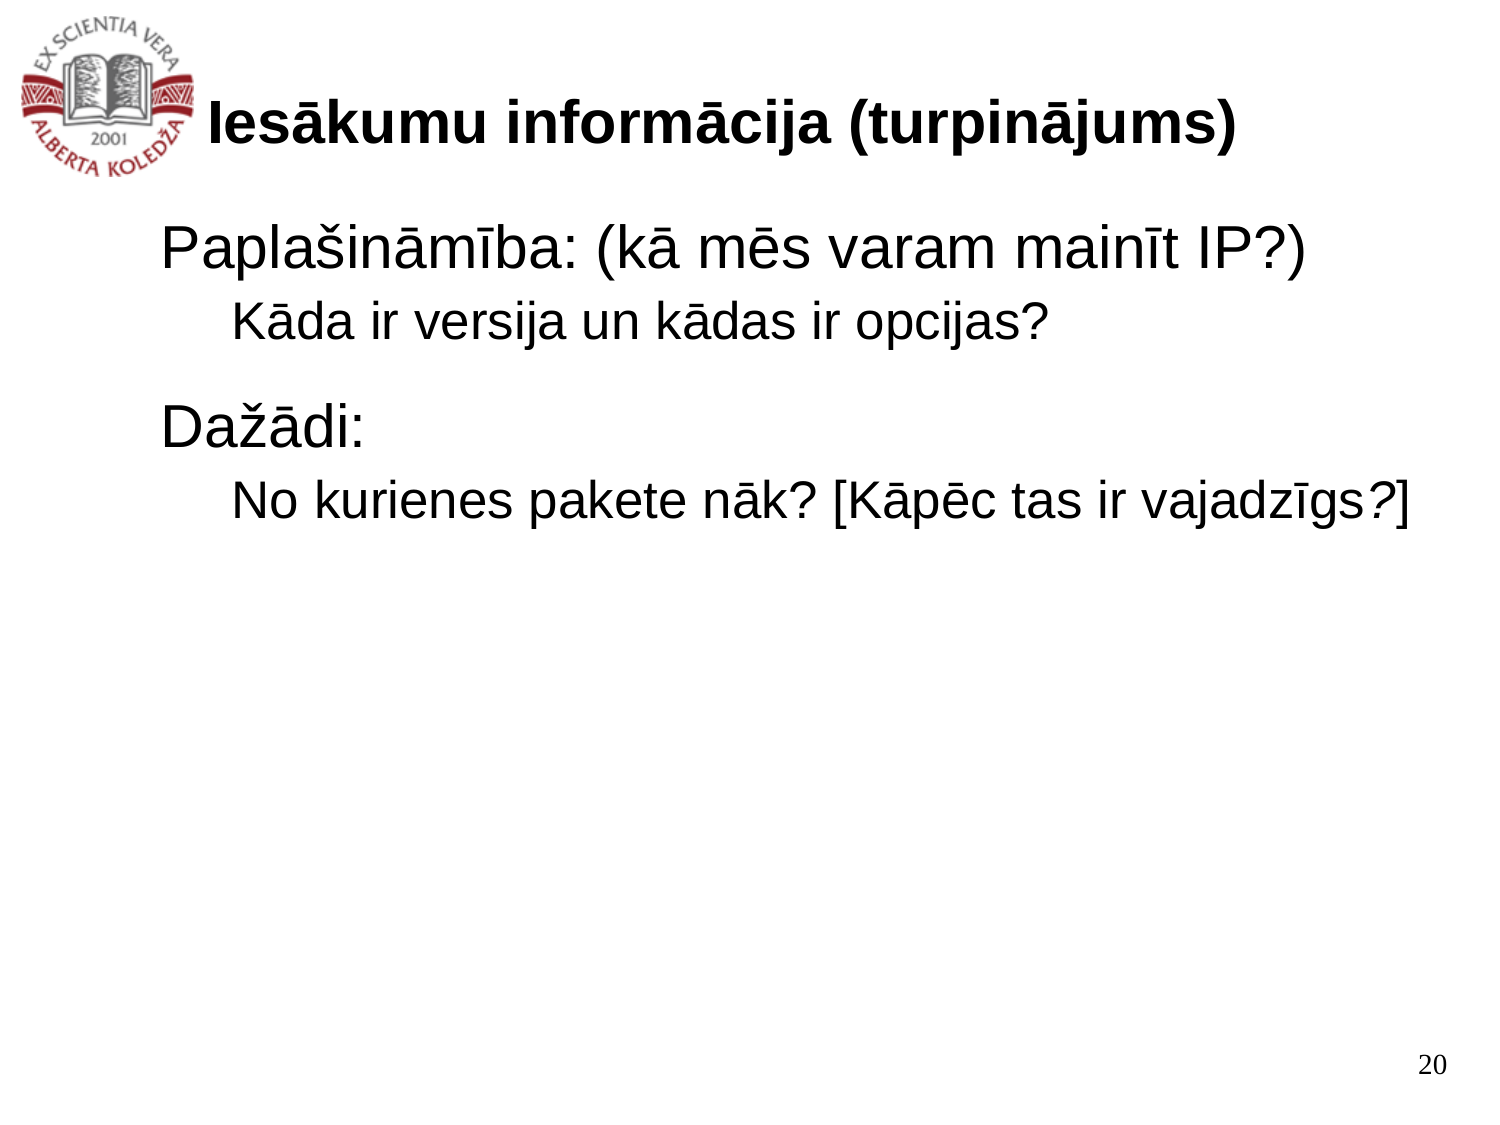

# Iesākumu informācija (turpinājums)
Paplašināmība: (kā mēs varam mainīt IP?)
Kāda ir versija un kādas ir opcijas?
Dažādi:
No kurienes pakete nāk? [Kāpēc tas ir vajadzīgs?]